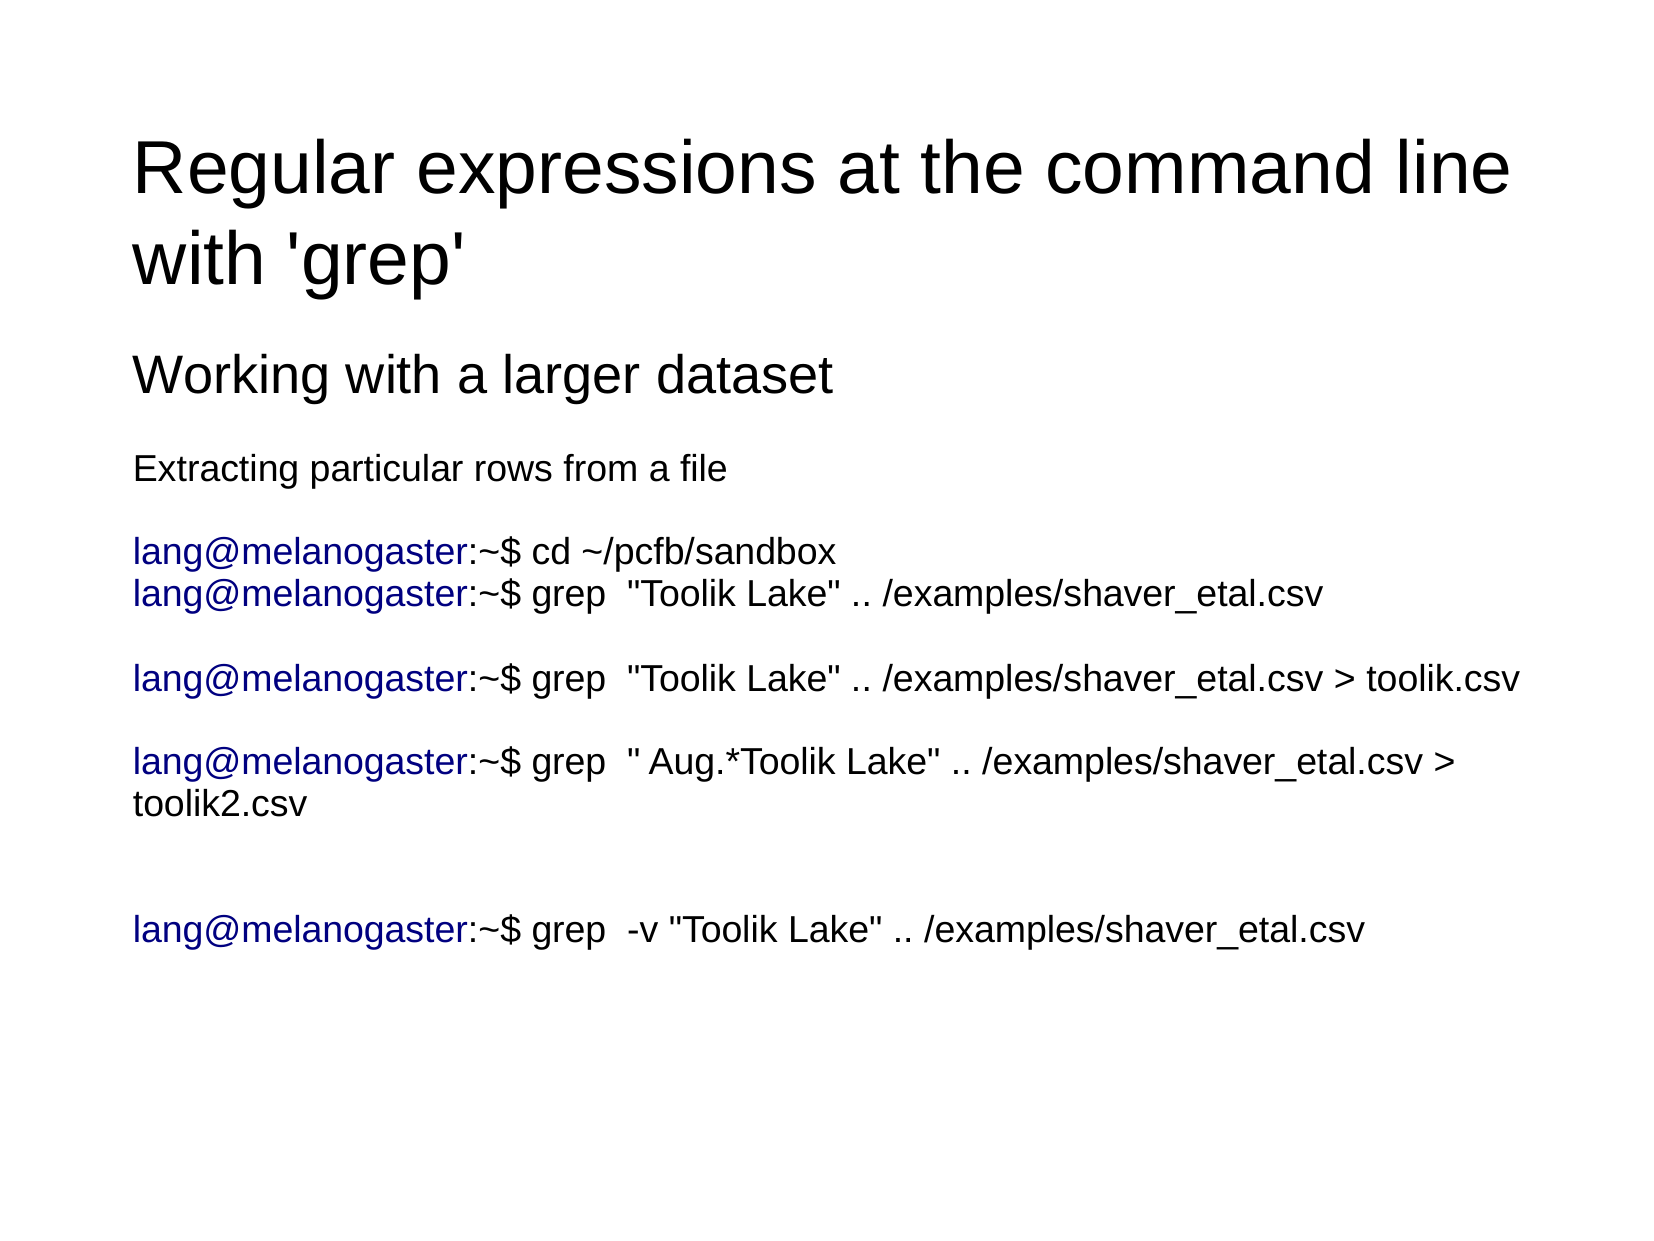

Regular expressions at the command line with 'grep'
Working with a larger dataset
Extracting particular rows from a file
lang@melanogaster:~$ cd ~/pcfb/sandbox
lang@melanogaster:~$ grep "Toolik Lake" .. /examples/shaver_etal.csv
lang@melanogaster:~$ grep "Toolik Lake" .. /examples/shaver_etal.csv > toolik.csv
lang@melanogaster:~$ grep " Aug.*Toolik Lake" .. /examples/shaver_etal.csv > toolik2.csv
lang@melanogaster:~$ grep -v "Toolik Lake" .. /examples/shaver_etal.csv